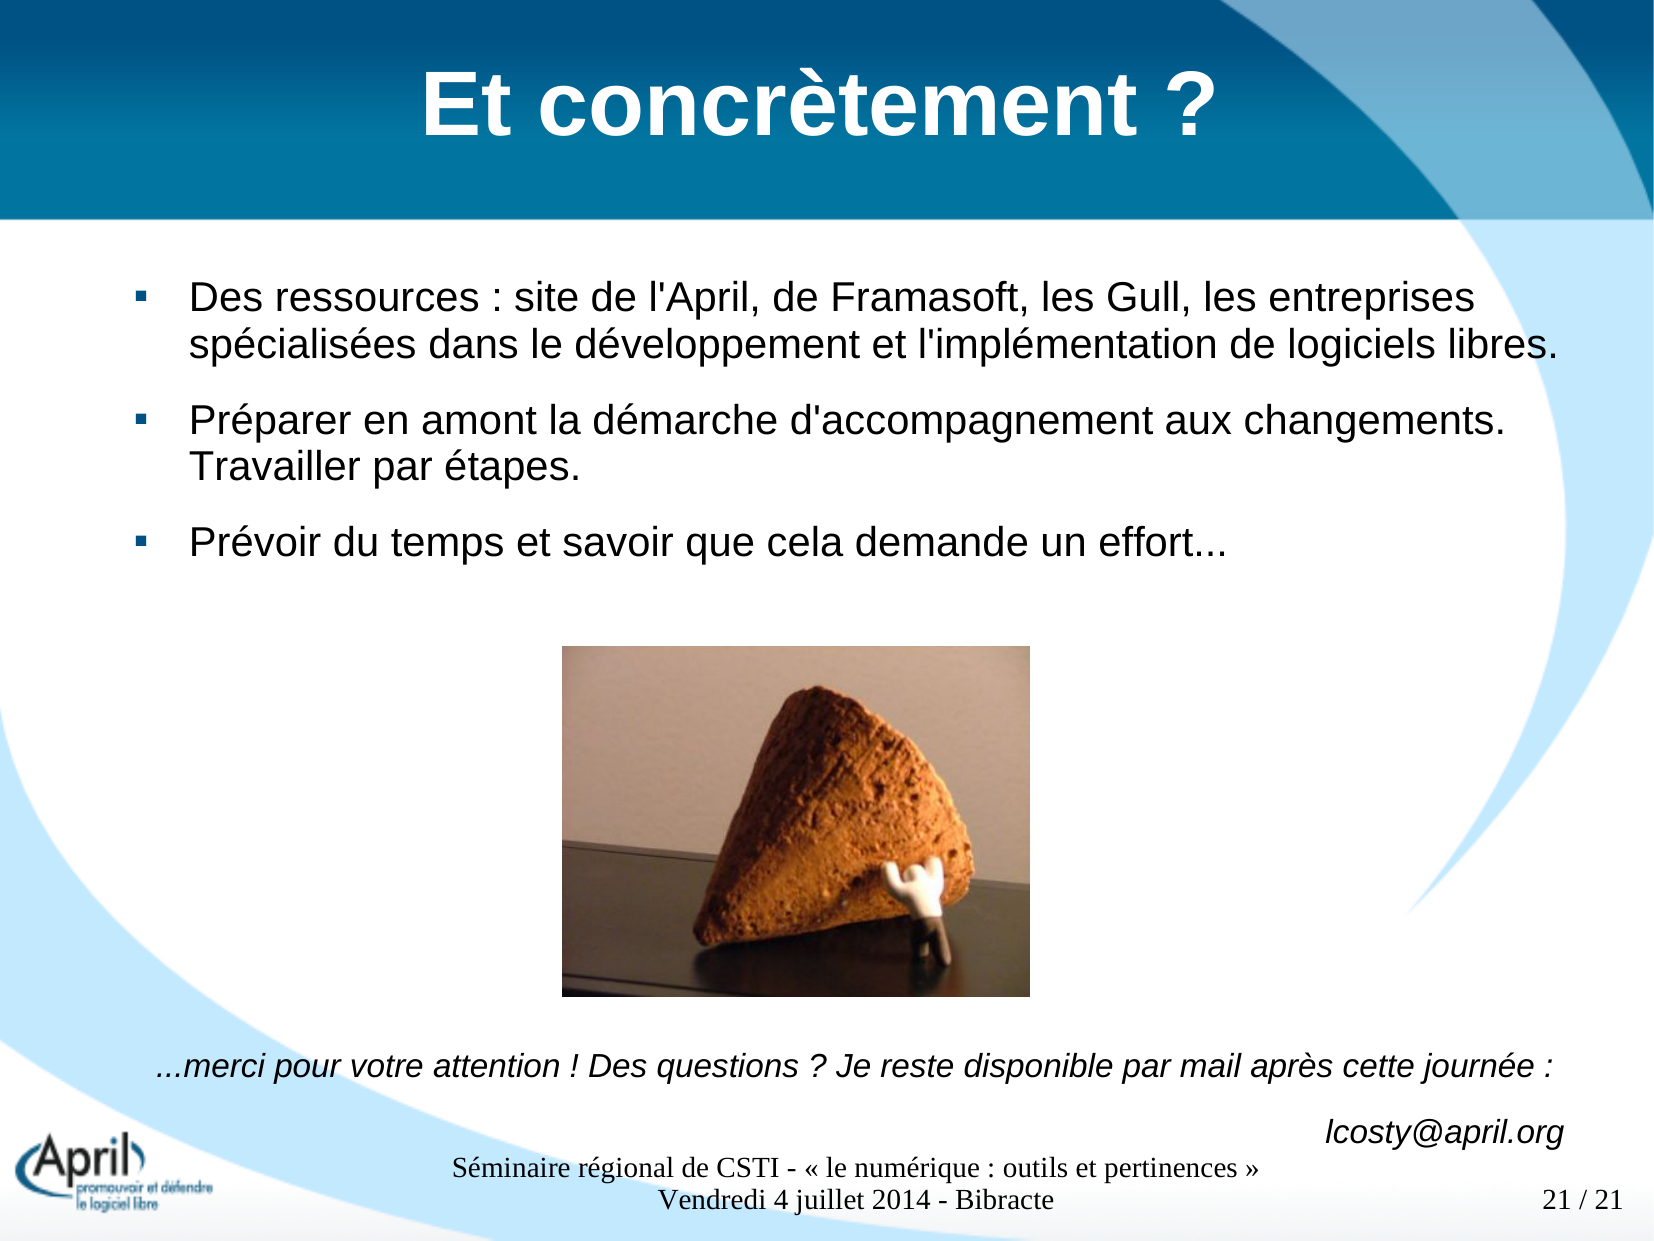

# Et concrètement ?
Des ressources : site de l'April, de Framasoft, les Gull, les entreprises spécialisées dans le développement et l'implémentation de logiciels libres.
Préparer en amont la démarche d'accompagnement aux changements. Travailler par étapes.
Prévoir du temps et savoir que cela demande un effort...
...merci pour votre attention ! Des questions ? Je reste disponible par mail après cette journée :
lcosty@april.org
L'informatique libre
21